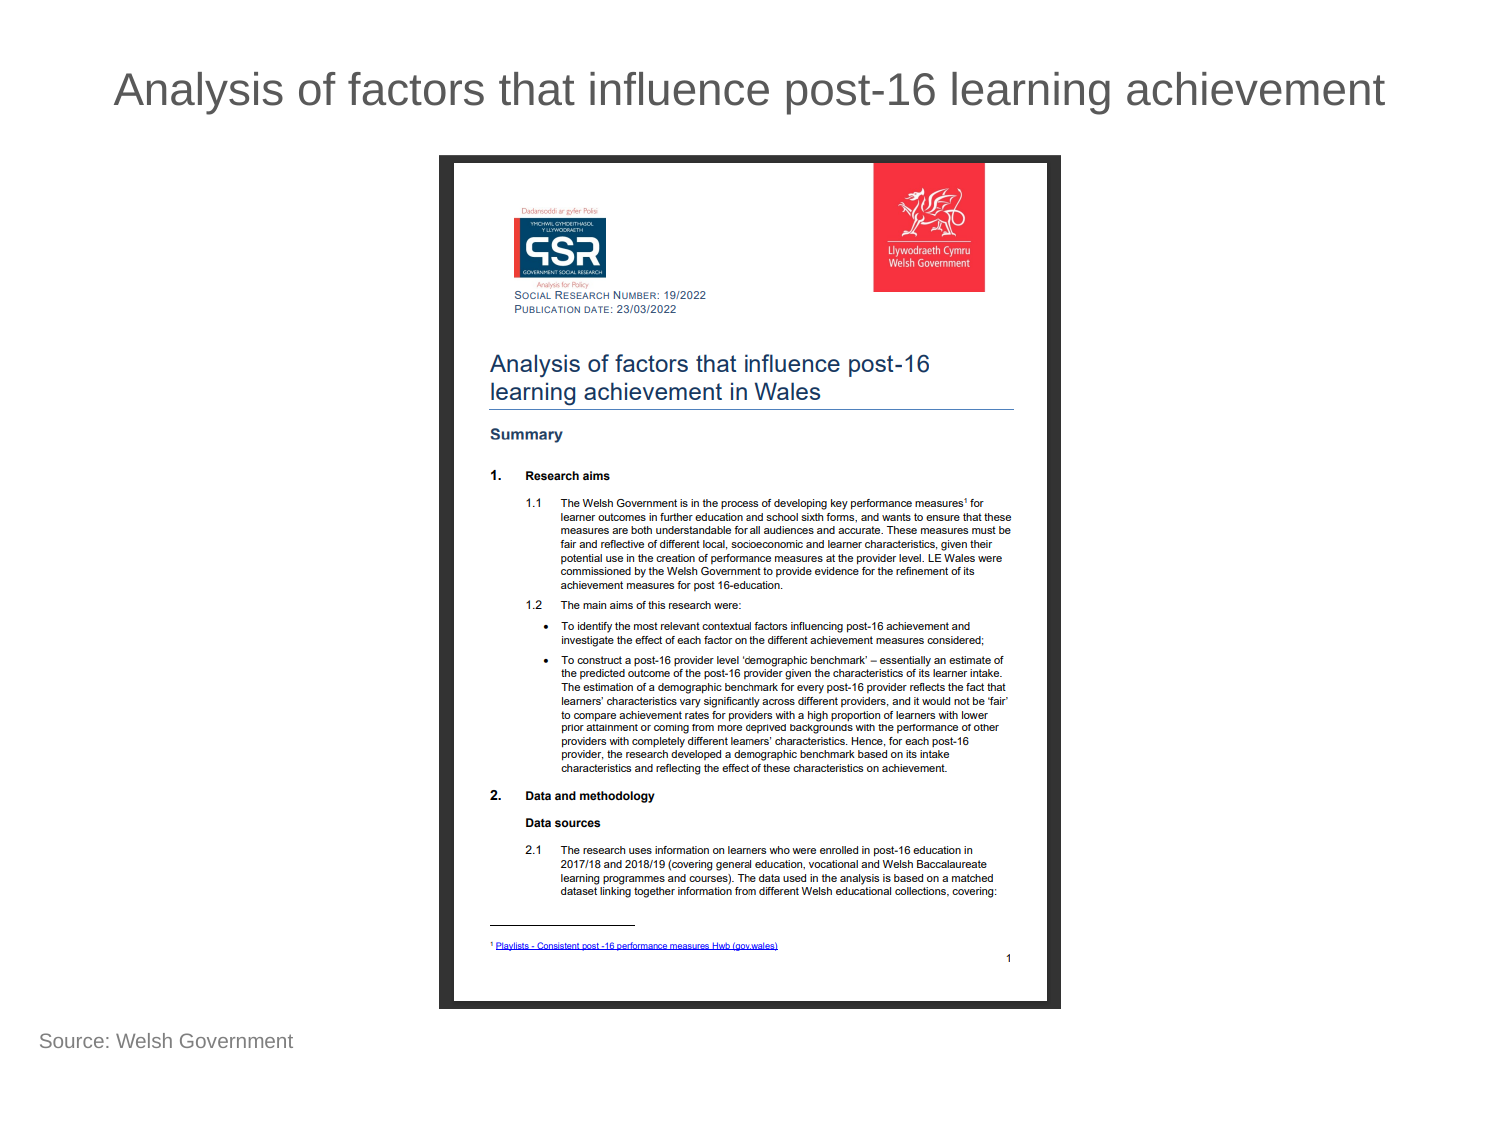

# Analysis of factors that influence post-16 learning achievement
Source: Welsh Government